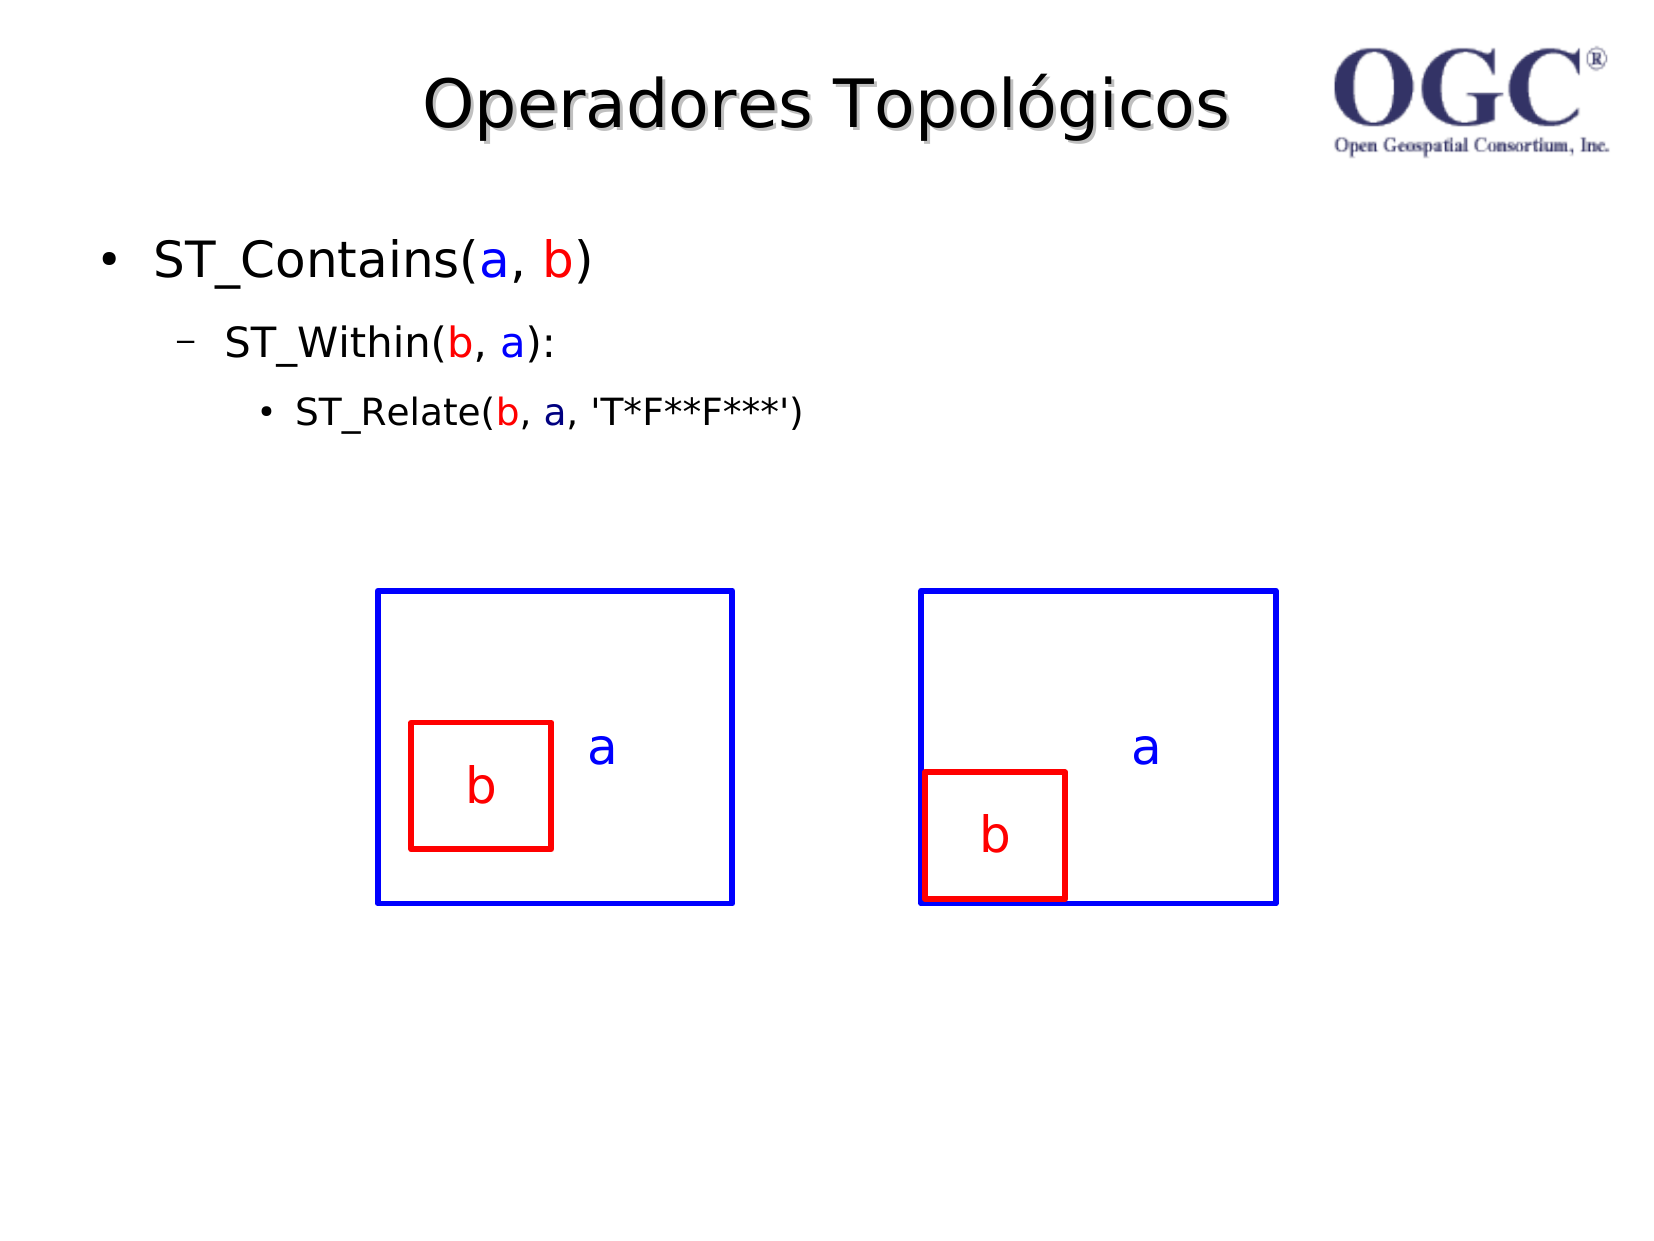

# Operadores Topológicos
ST_Contains(a, b)
ST_Within(b, a):
ST_Relate(b, a, 'T*F**F***')
 a
b
 a
b